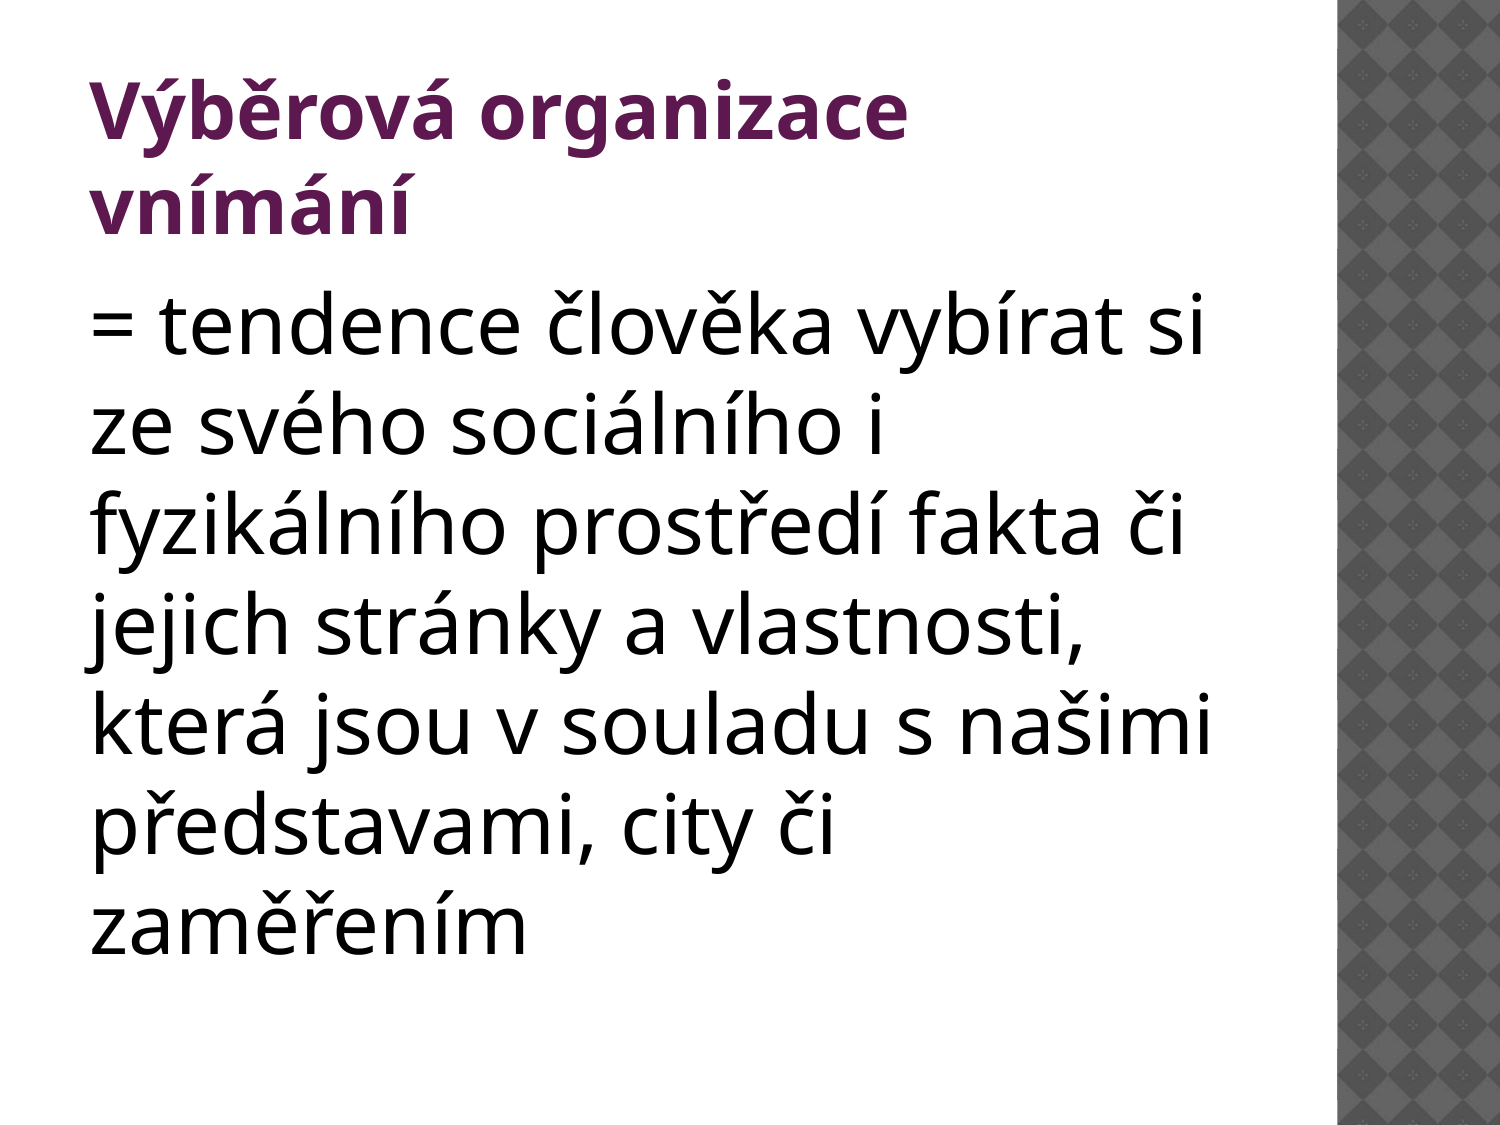

# Výběrová organizace vnímání
= tendence člověka vybírat si ze svého sociálního i fyzikálního prostředí fakta či jejich stránky a vlastnosti, která jsou v souladu s našimi představami, city či zaměřením